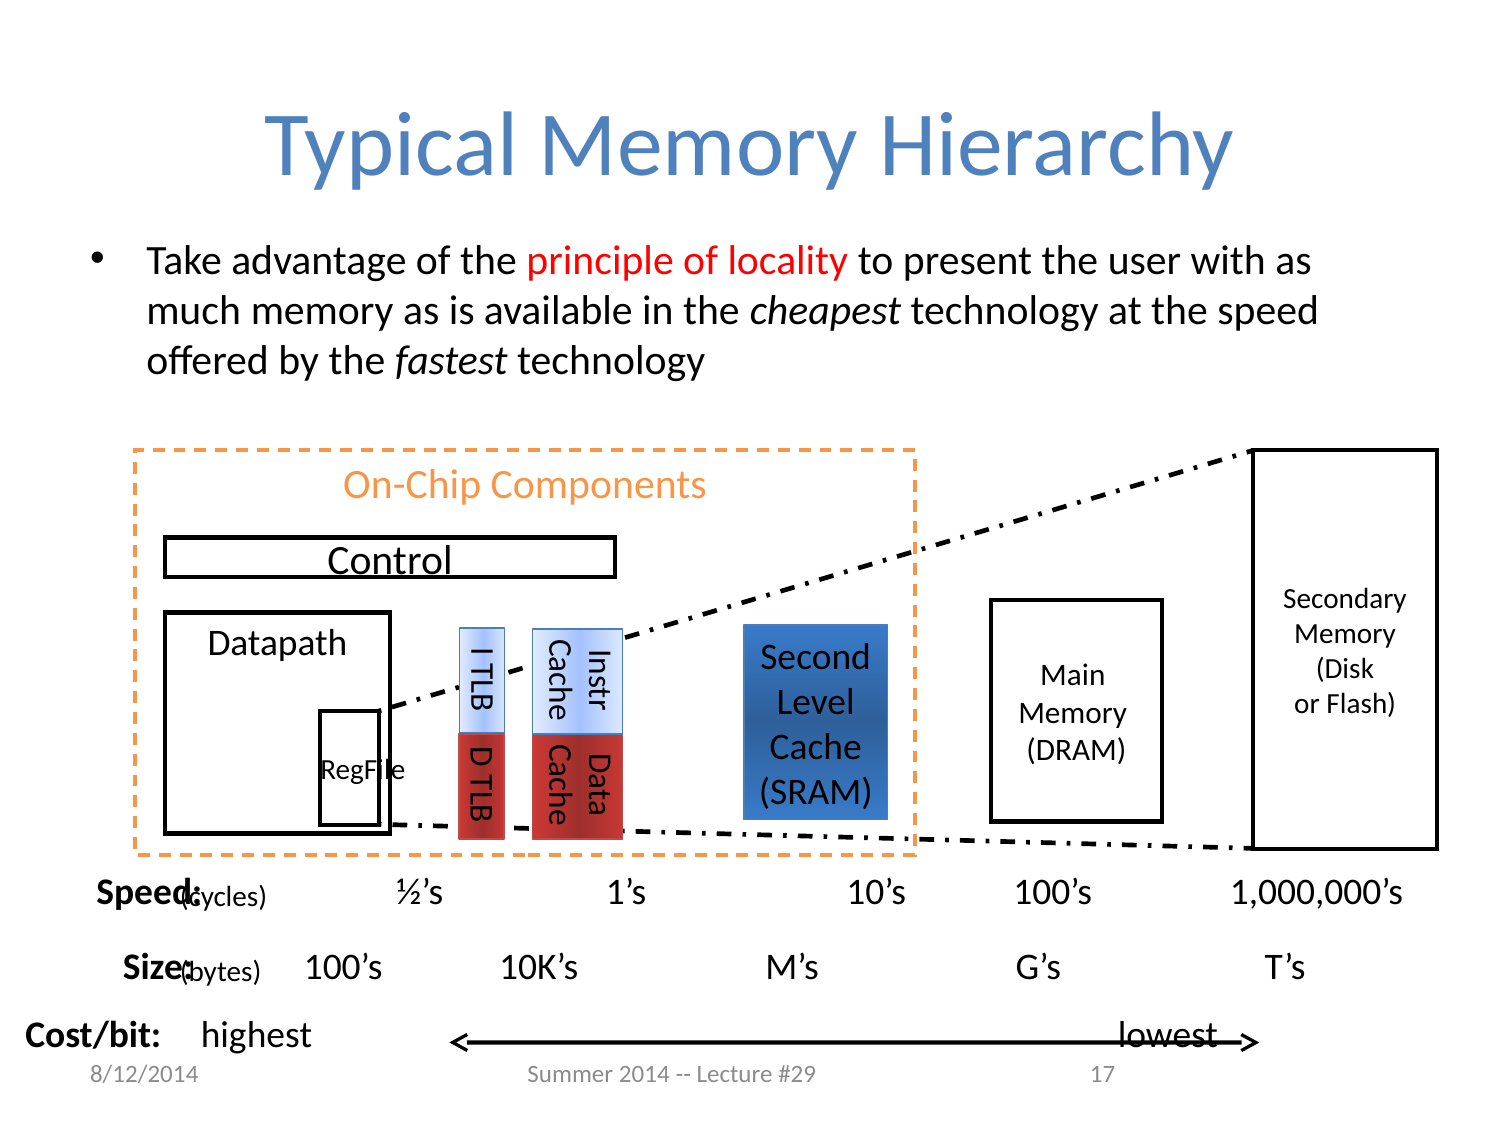

Typical Memory Hierarchy
# Take advantage of the principle of locality to present the user with as much memory as is available in the cheapest technology at the speed offered by the fastest technology
On-Chip Components
Secondary
Memory
(Disk
or Flash)
Control
Main
Memory
(DRAM)
Datapath
Second
Level
Cache
(SRAM)
Instr
Cache
I TLB
RegFile
Data
Cache
D TLB
Speed:			½’s		 1’s			10’s		 100’s		 1,000,000’s
(cycles)
Size: 100’s	 10K’s		 M’s		 G’s			 T’s
(bytes)
Cost/bit:	 highest											 lowest
8/12/2014
Summer 2014 -- Lecture #29